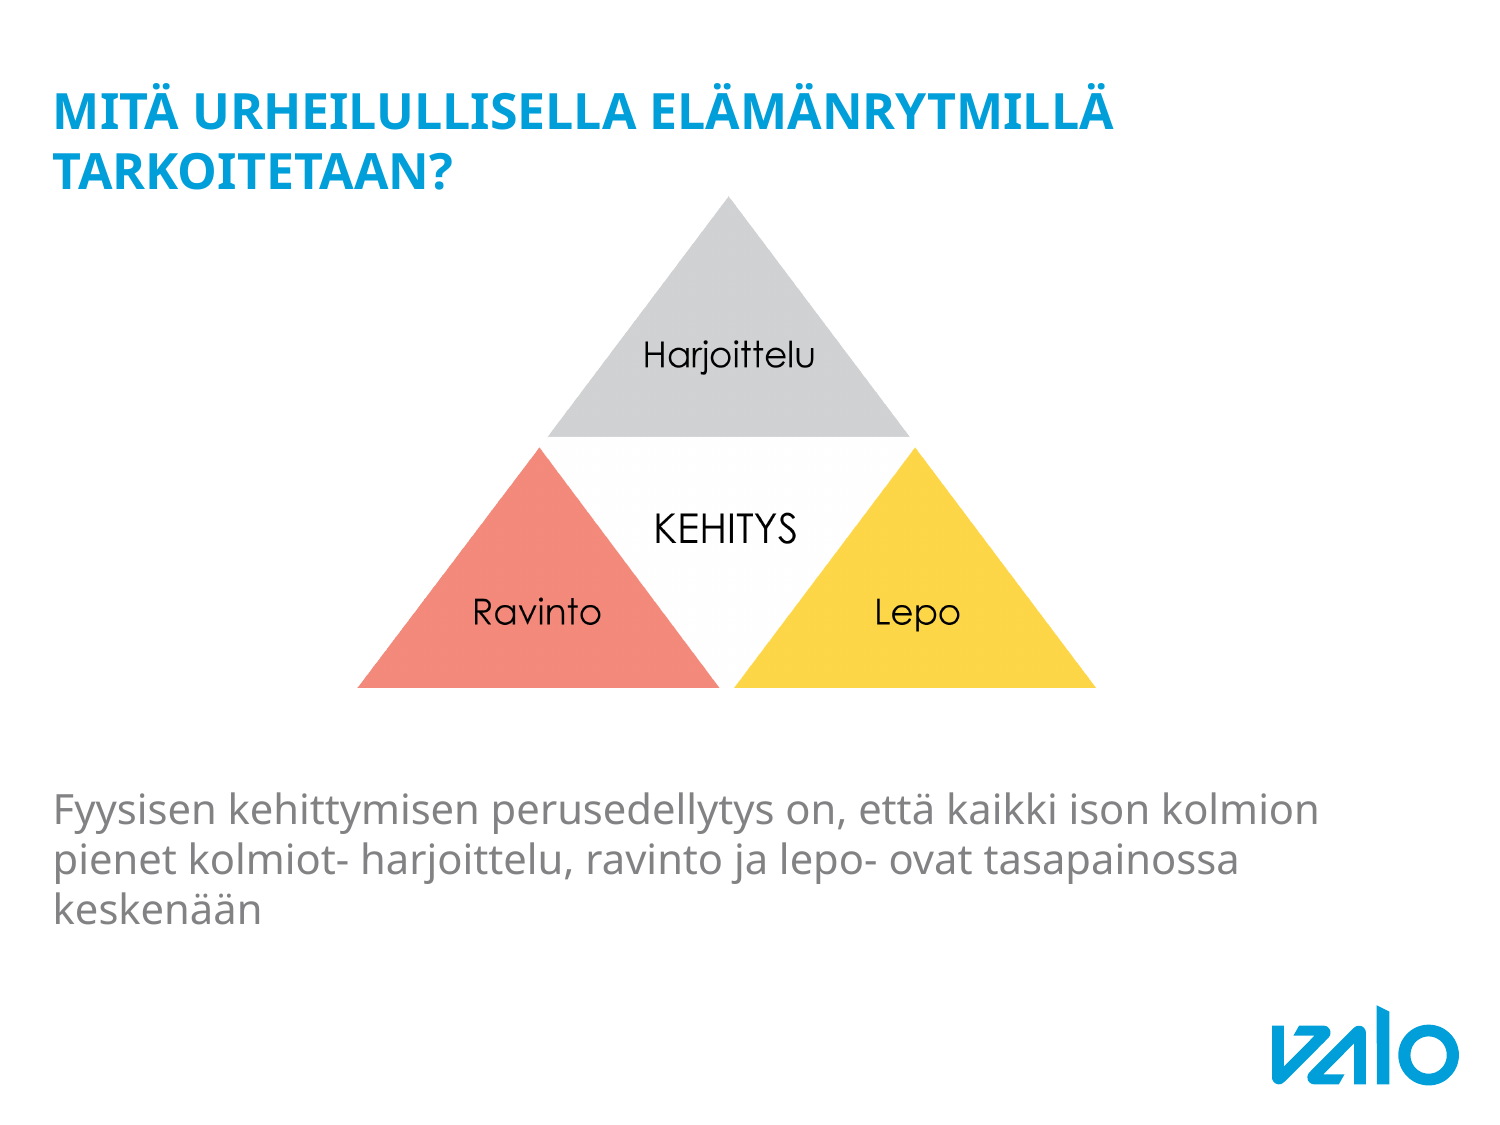

# MITÄ URHEILULLISELLA ELÄMÄNRYTMILLÄ TARKOITETAAN?
Fyysisen kehittymisen perusedellytys on, että kaikki ison kolmion pienet kolmiot- harjoittelu, ravinto ja lepo- ovat tasapainossa keskenään